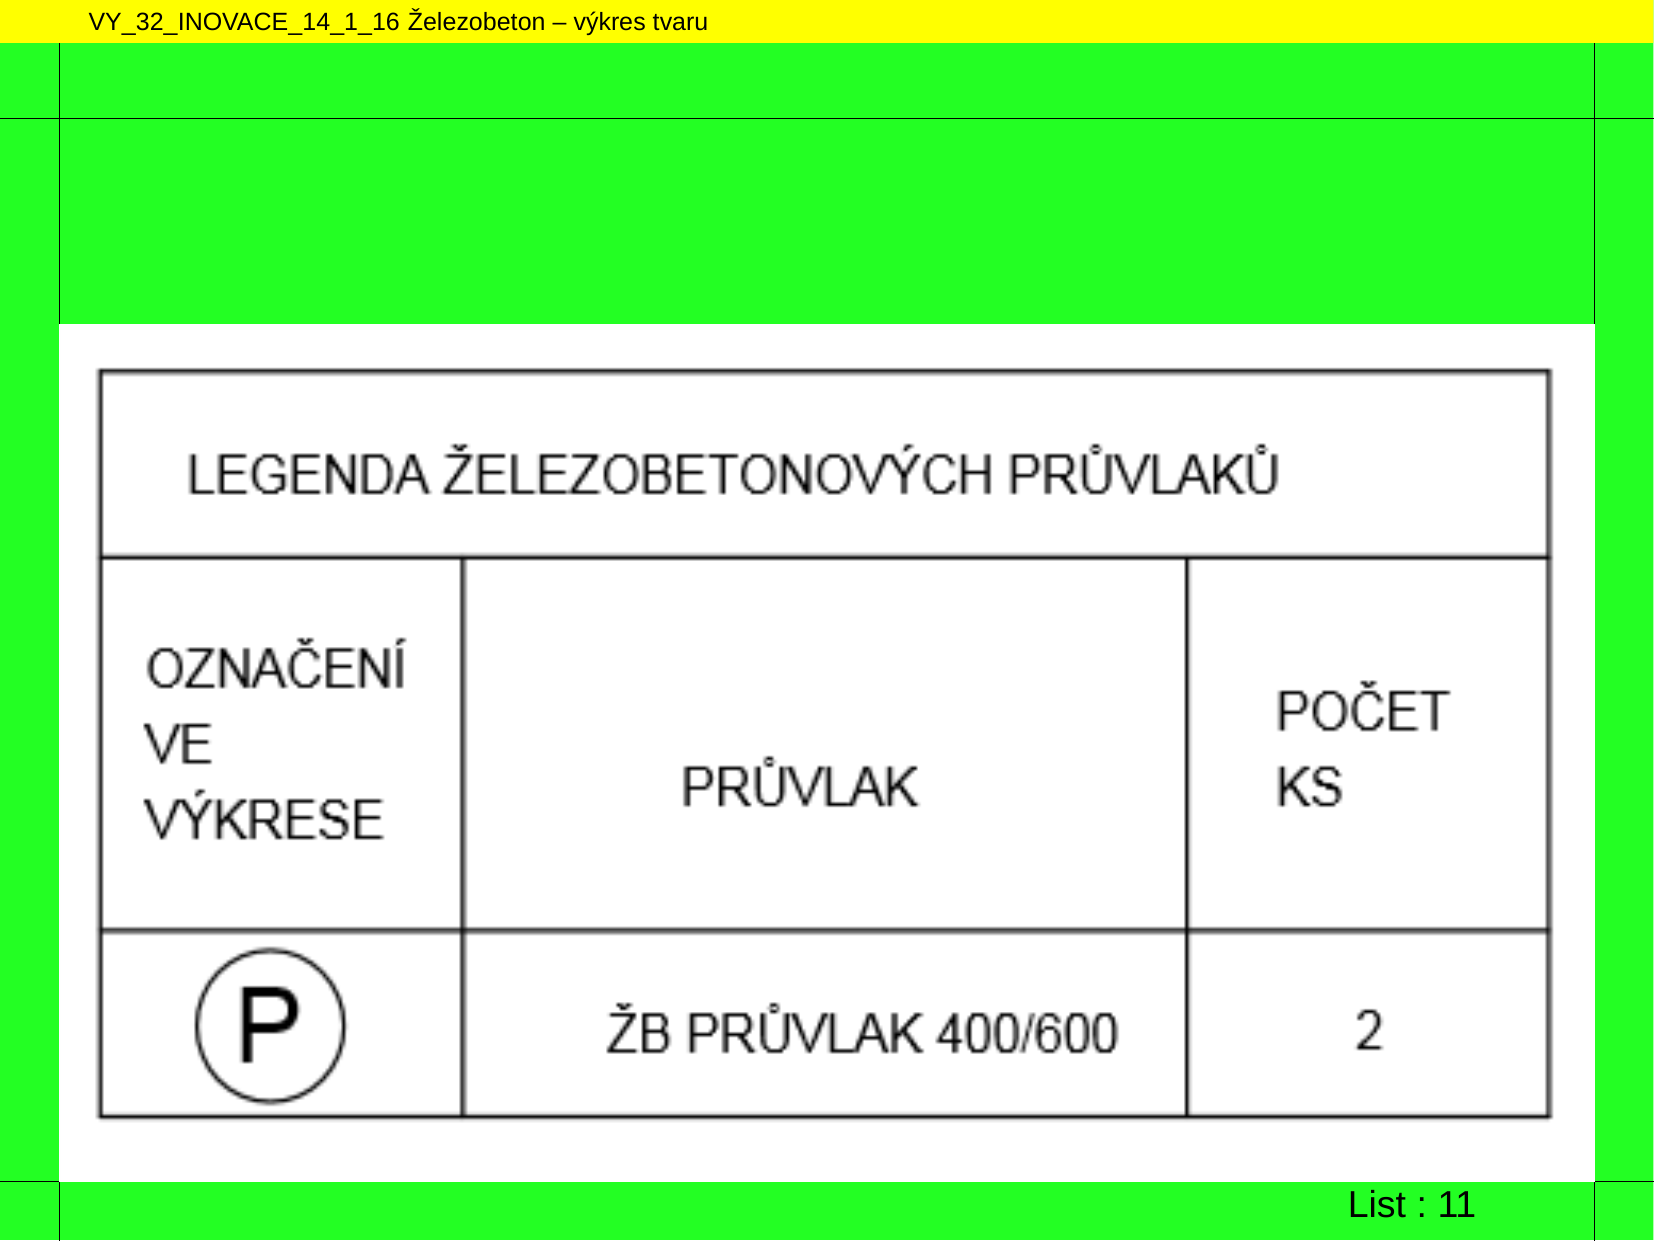

VY_32_INOVACE_14_1_16 Železobeton – výkres tvaru
List :